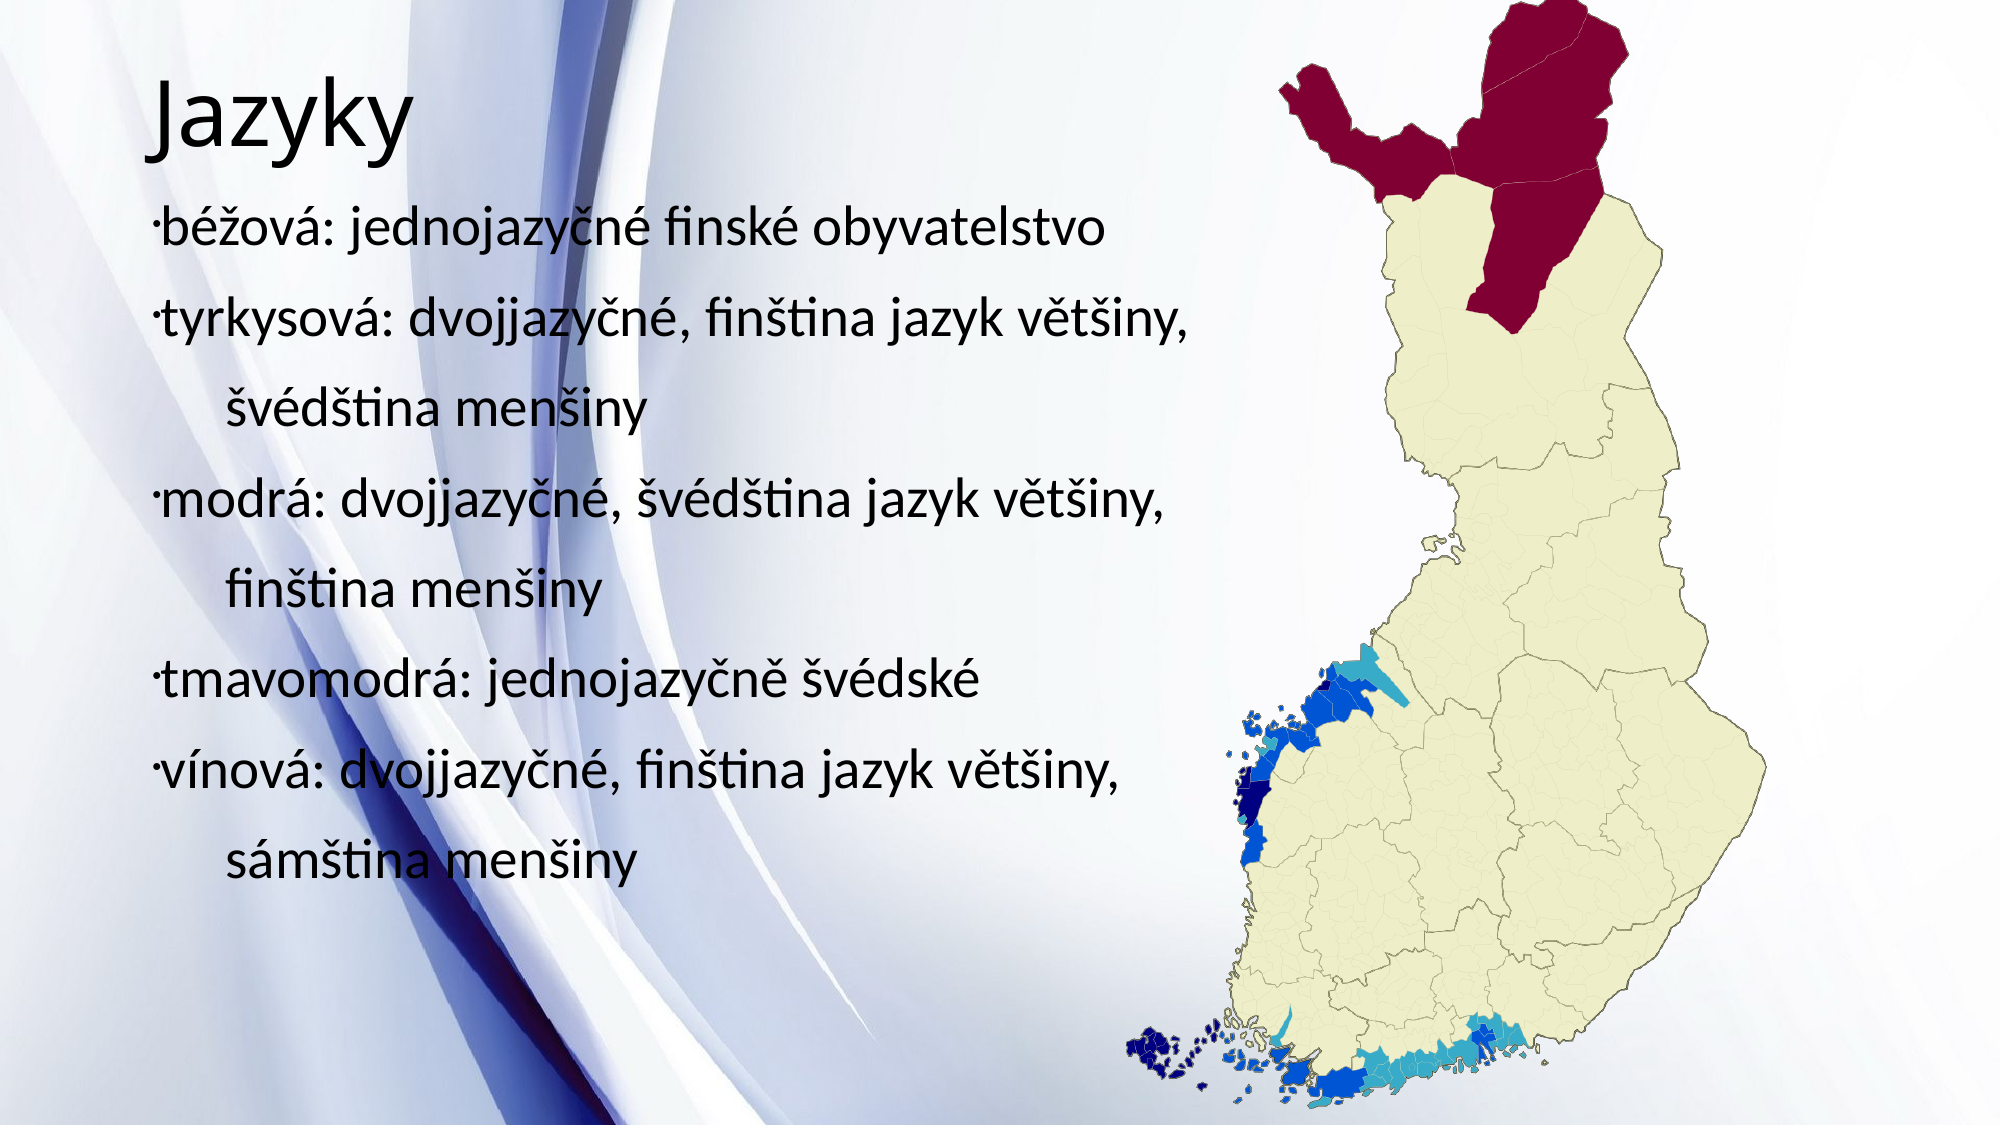

# Jazyky
béžová: jednojazyčné finské obyvatelstvo
tyrkysová: dvojjazyčné, finština jazyk většiny,
	švédština menšiny
modrá: dvojjazyčné, švédština jazyk většiny,
	finština menšiny
tmavomodrá: jednojazyčně švédské
vínová: dvojjazyčné, finština jazyk většiny,
	sámština menšiny